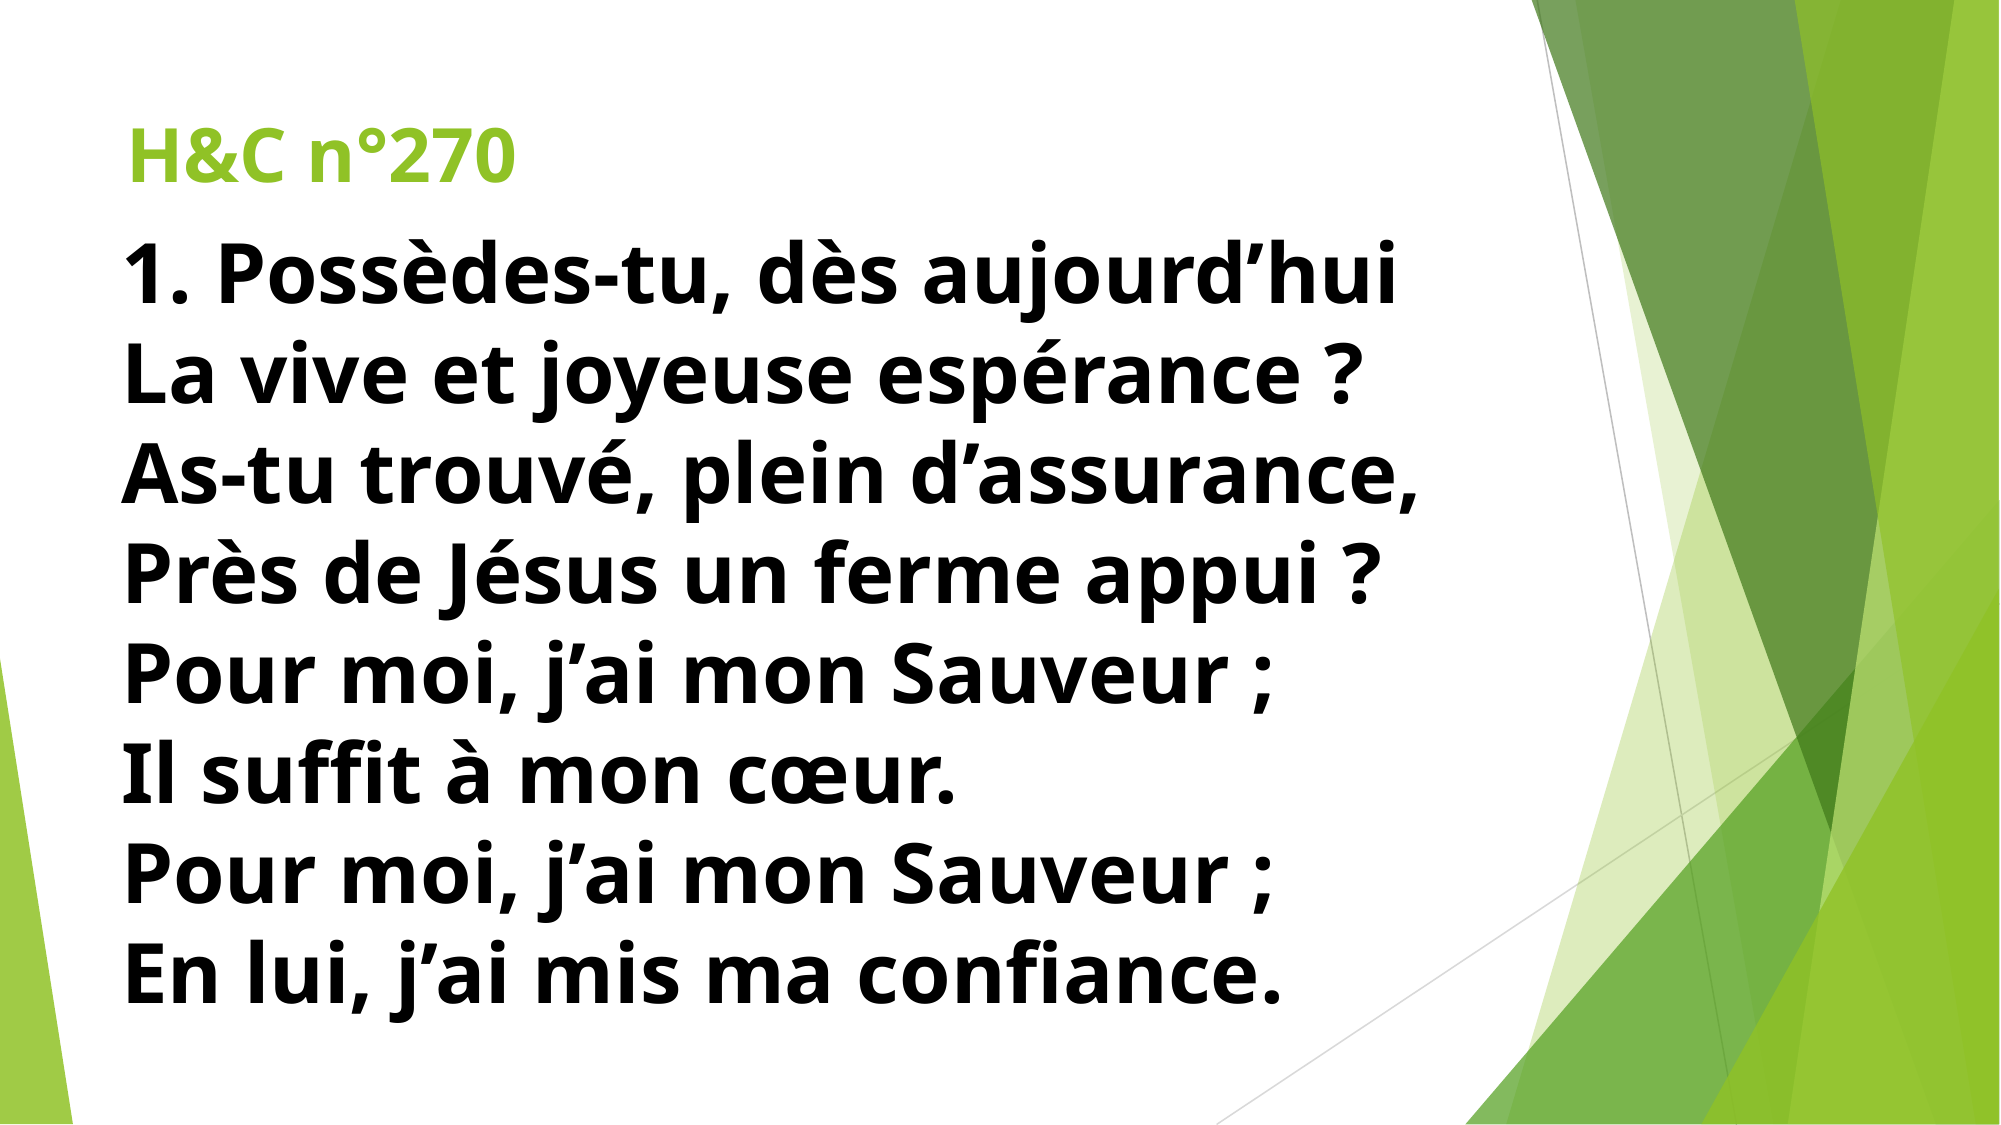

H&C n°270
1. Possèdes-tu, dès aujourd’hui
La vive et joyeuse espérance ?
As-tu trouvé, plein d’assurance,
Près de Jésus un ferme appui ?
Pour moi, j’ai mon Sauveur ;
Il suffit à mon cœur.
Pour moi, j’ai mon Sauveur ;
En lui, j’ai mis ma confiance.